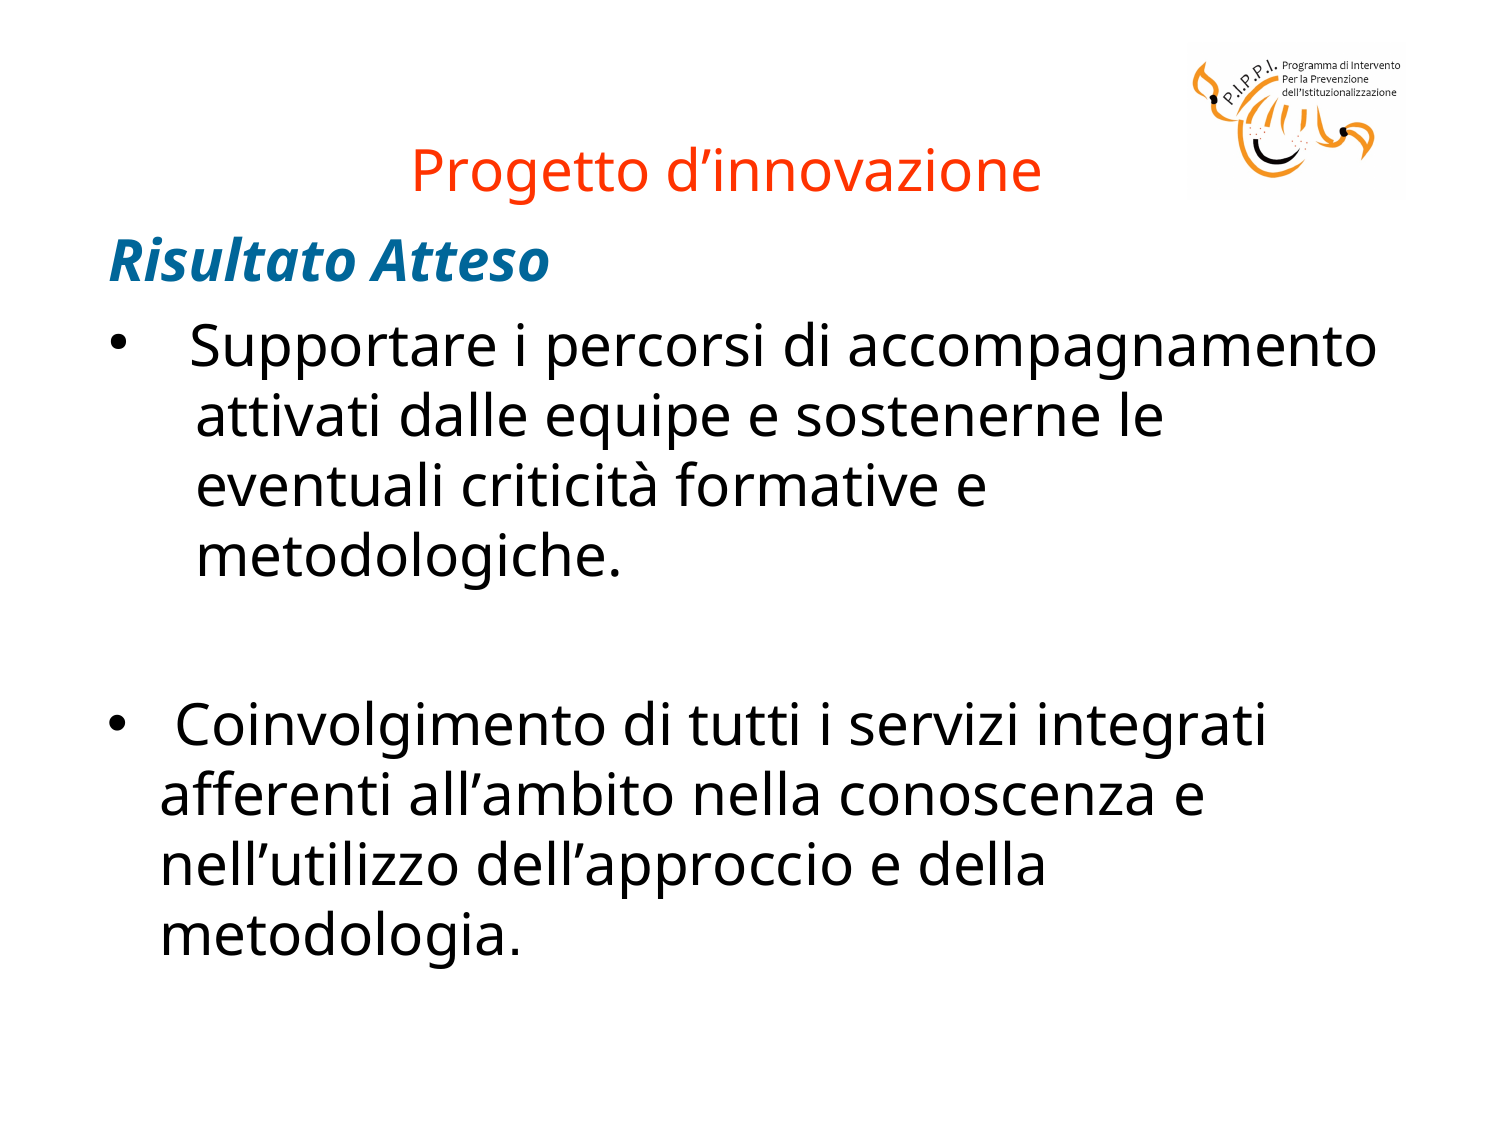

# Progetto d’innovazione
Risultato Atteso
 Supportare i percorsi di accompagnamento attivati dalle equipe e sostenerne le eventuali criticità formative e metodologiche.
 Coinvolgimento di tutti i servizi integrati afferenti all’ambito nella conoscenza e nell’utilizzo dell’approccio e della metodologia.